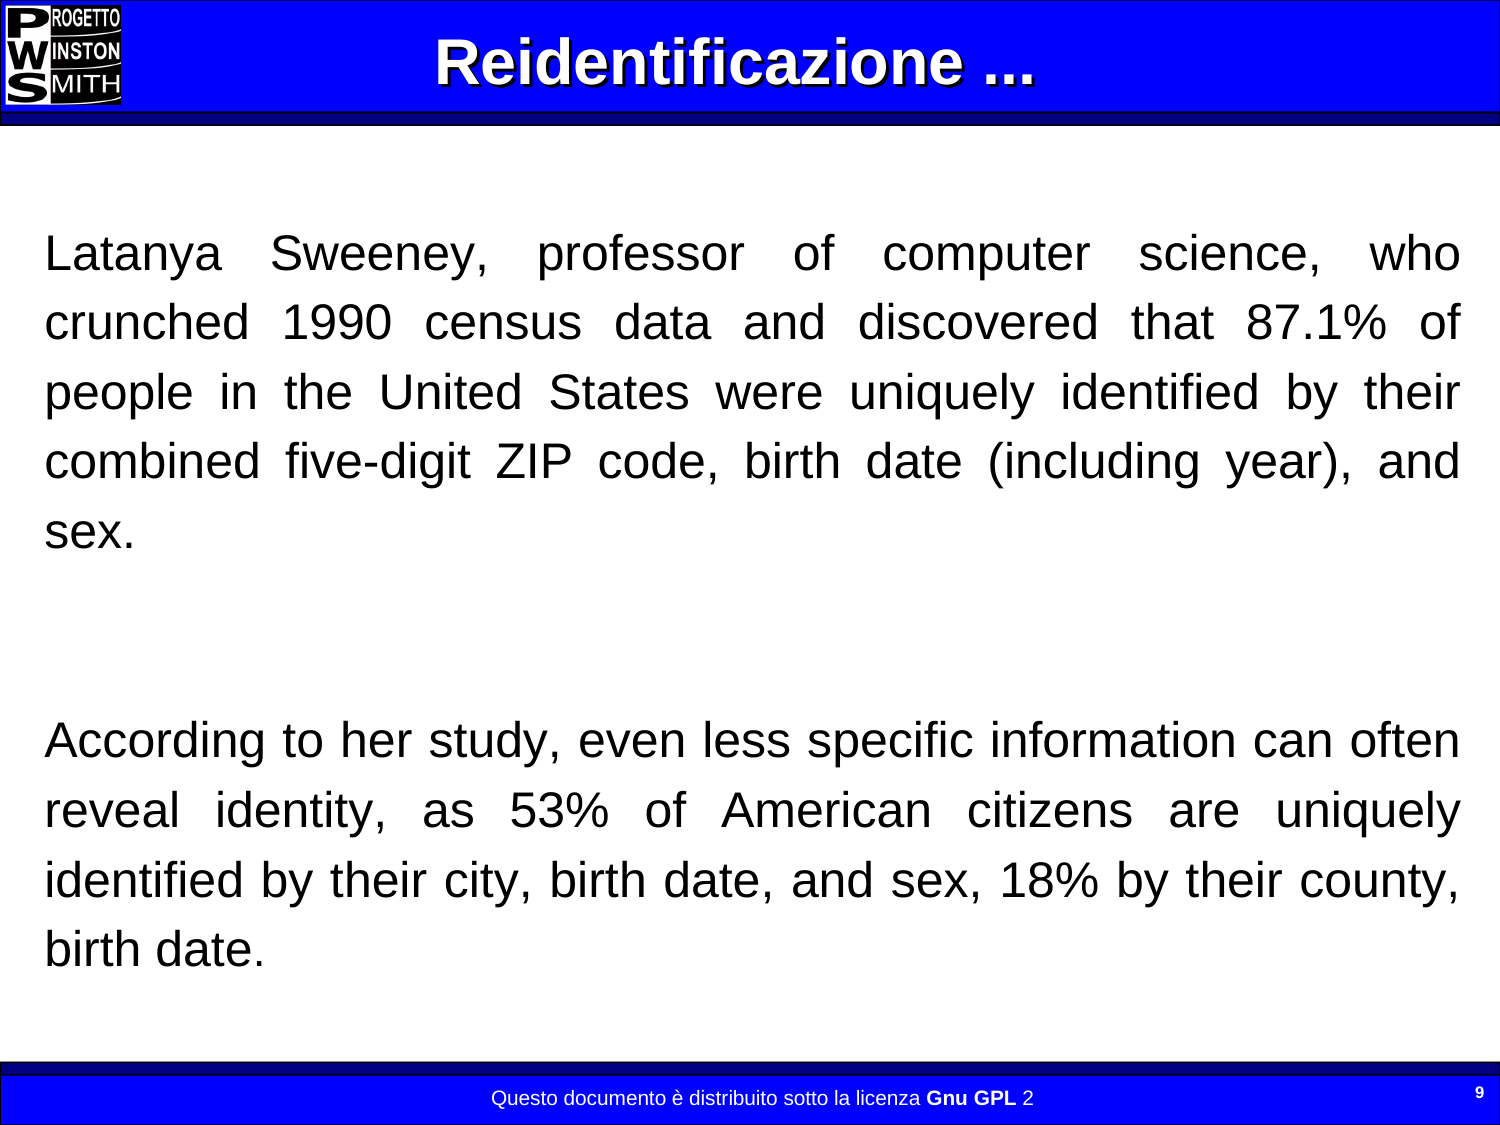

Reidentificazione ...
Latanya Sweeney, professor of computer science, who crunched 1990 census data and discovered that 87.1% of people in the United States were uniquely identified by their combined five-digit ZIP code, birth date (including year), and sex.
According to her study, even less specific information can often reveal identity, as 53% of American citizens are uniquely identified by their city, birth date, and sex, 18% by their county, birth date.